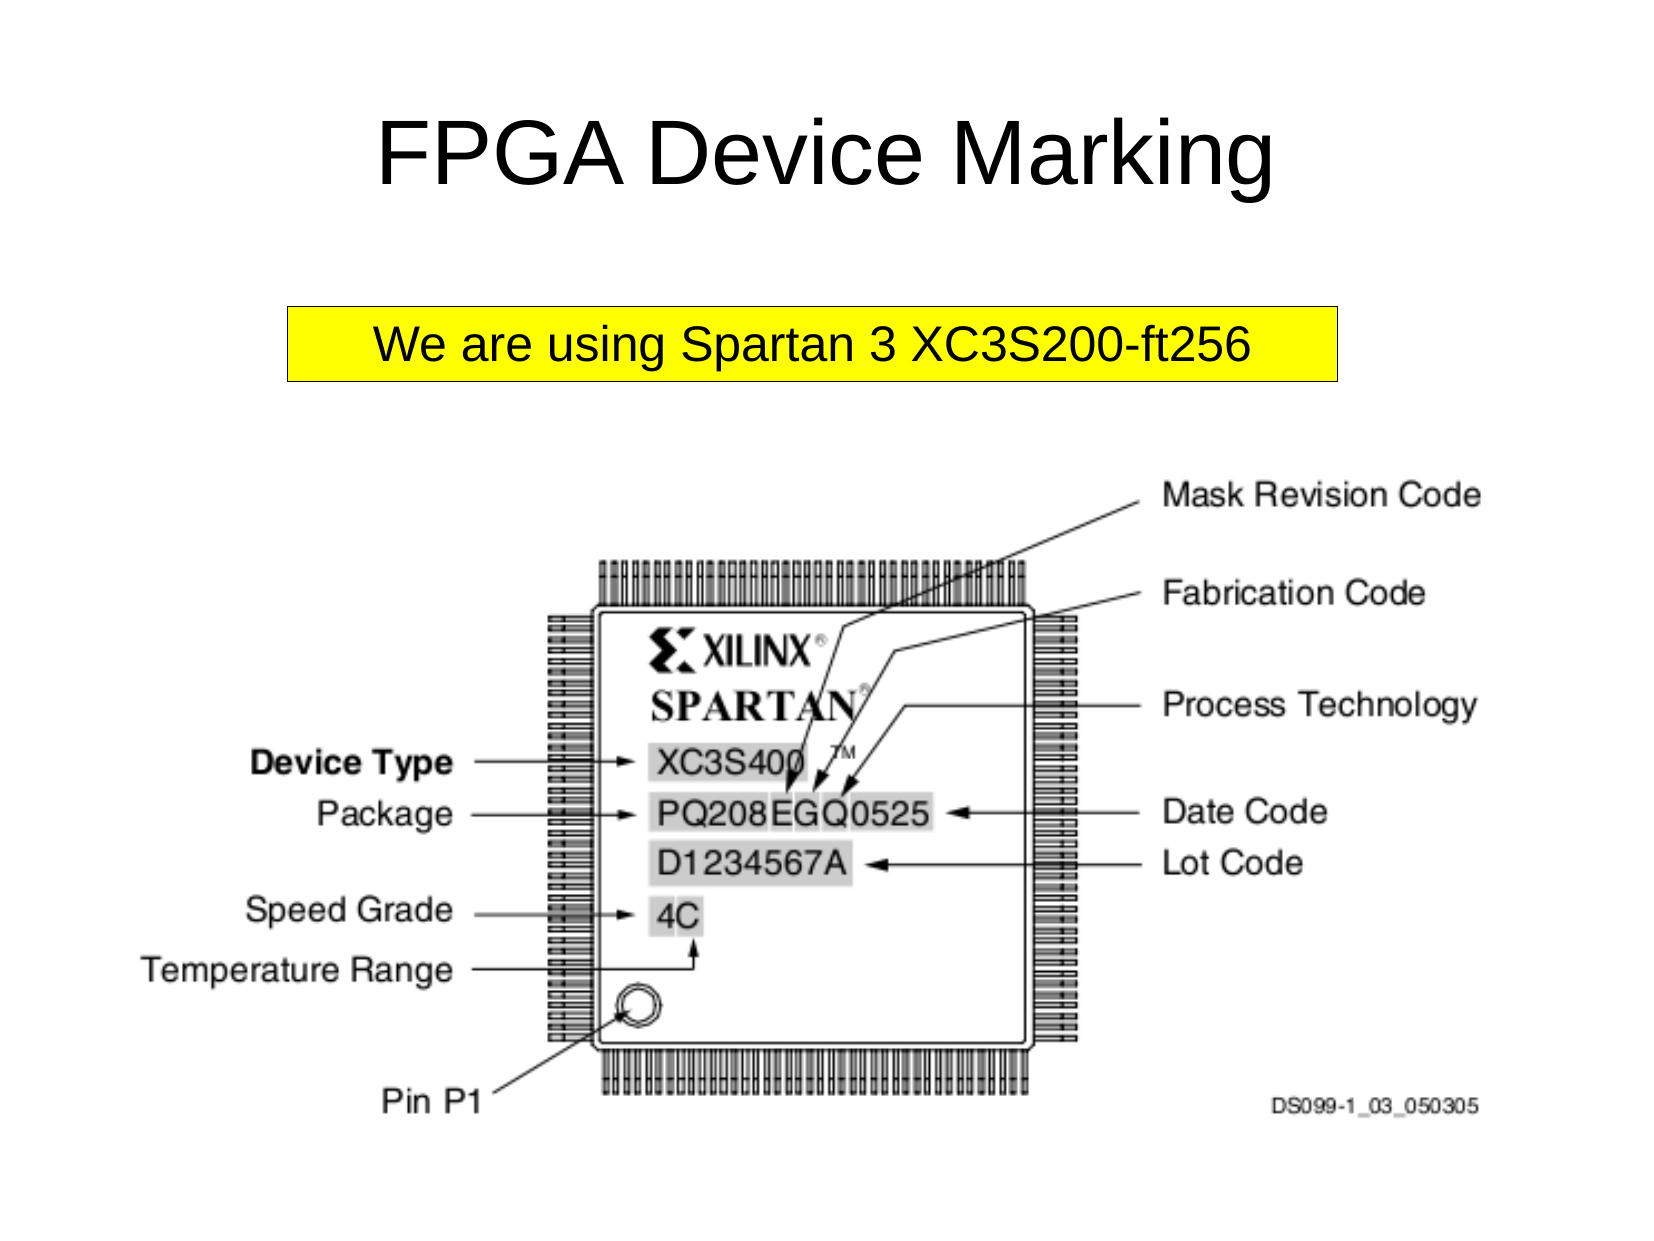

# FPGA Device Marking
We are using Spartan 3 XC3S200-ft256